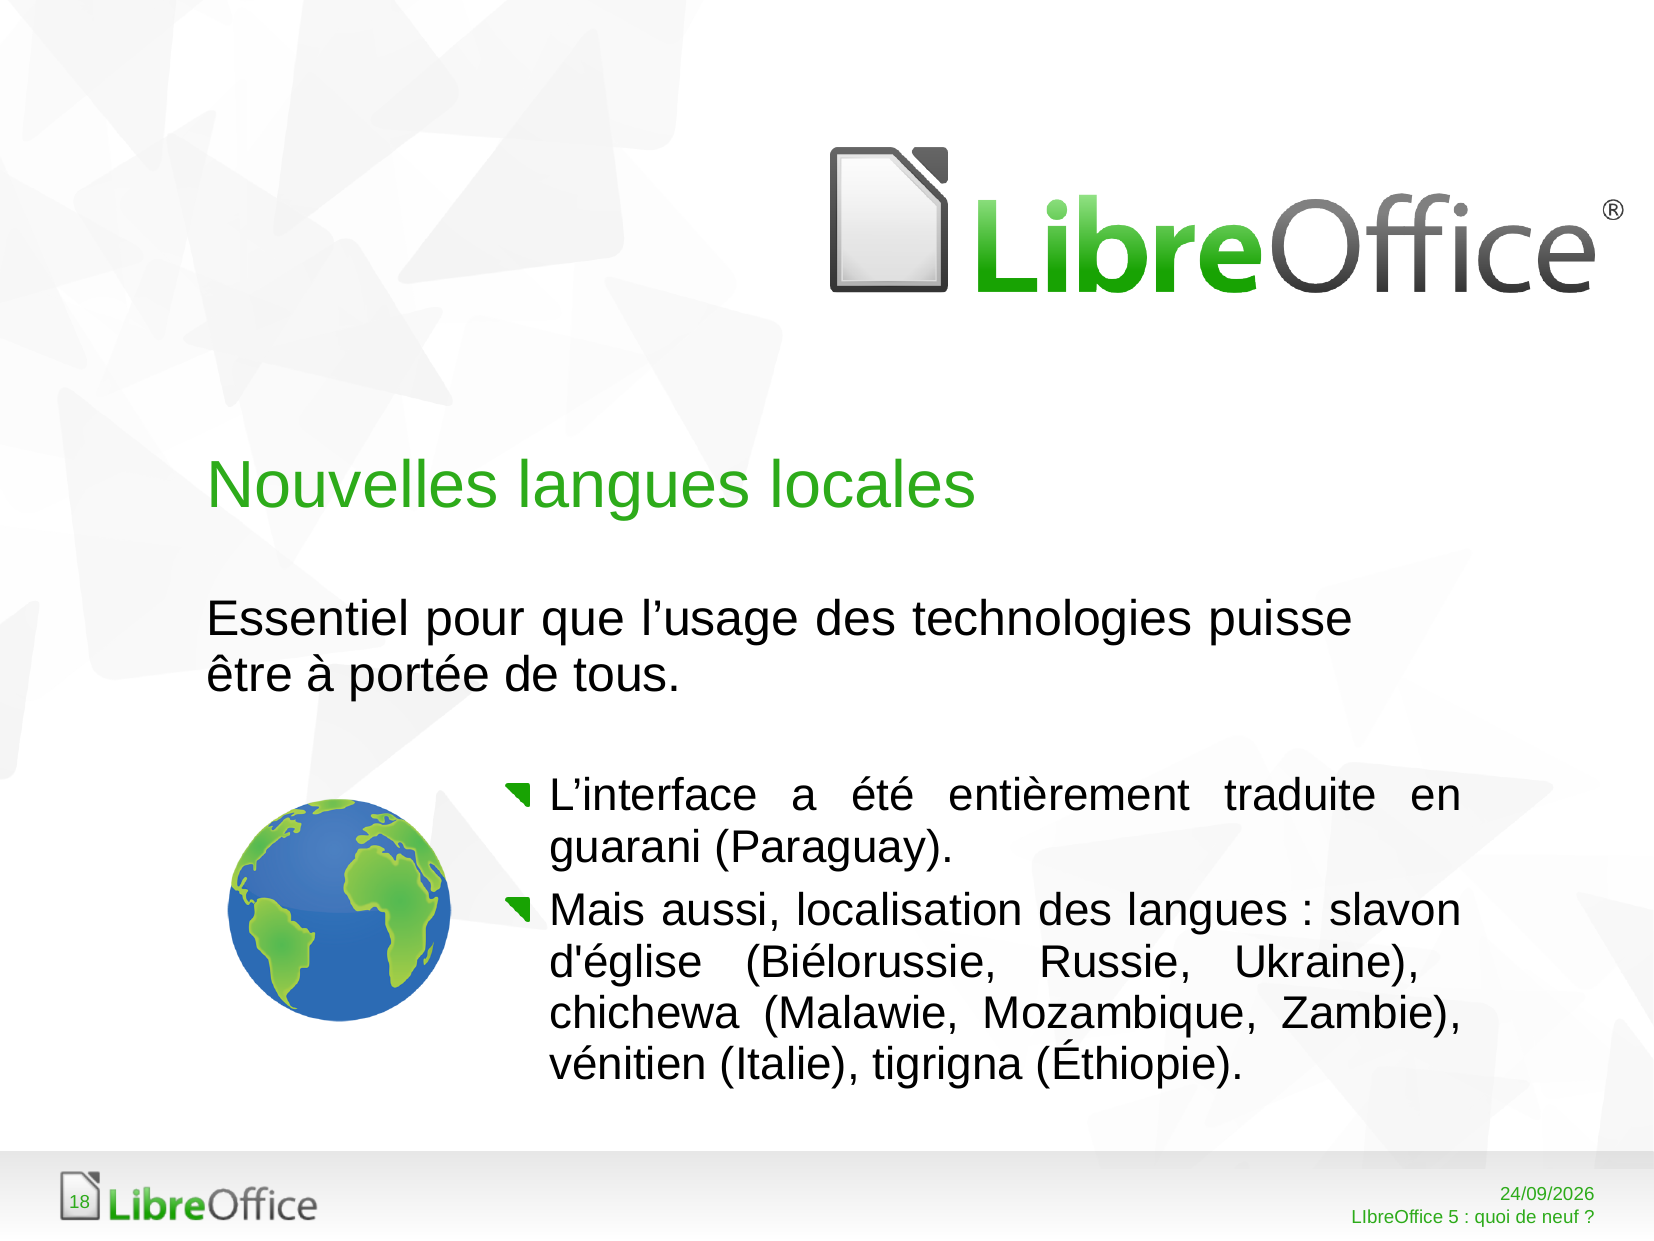

# Nouvelles langues locales
Essentiel pour que l’usage des technologies puisse être à portée de tous.
L’interface a été entièrement traduite en guarani (Paraguay).
Mais aussi, localisation des langues : slavon d'église (Biélorussie, Russie, Ukraine), chichewa (Malawie, Mozambique, Zambie), vénitien (Italie), tigrigna (Éthiopie).
18
LIbreOffice 5 : quoi de neuf ?